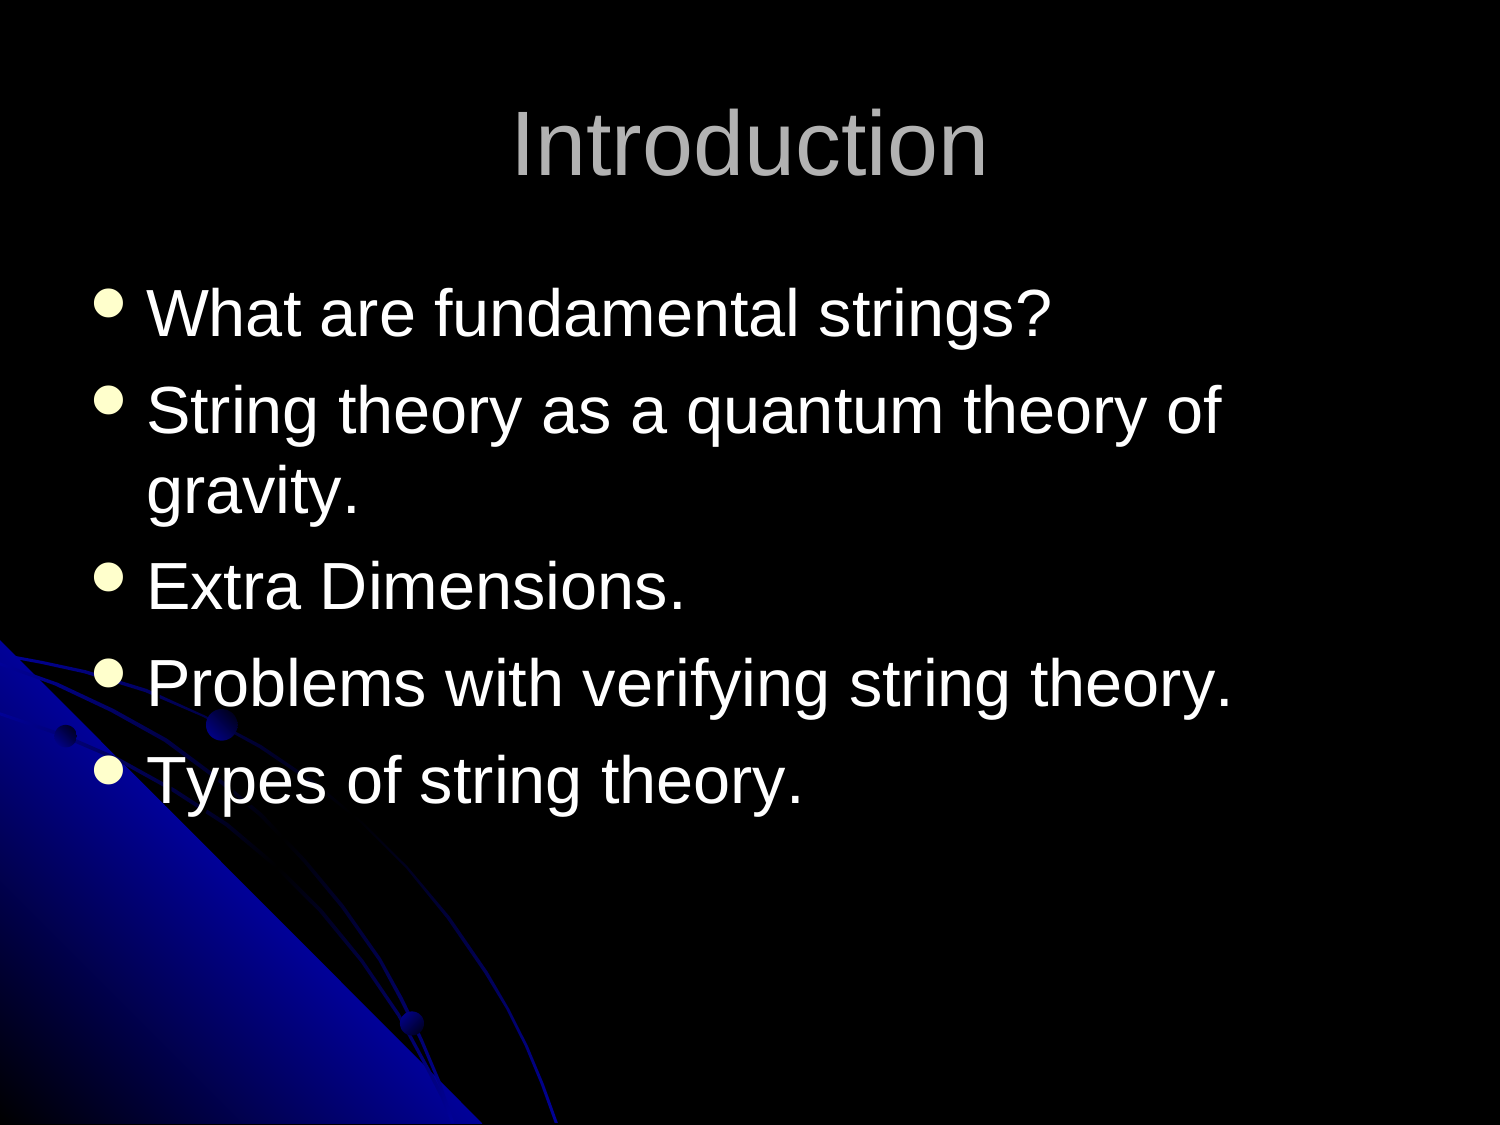

# Introduction
What are fundamental strings?
String theory as a quantum theory of gravity.
Extra Dimensions.
Problems with verifying string theory.
Types of string theory.